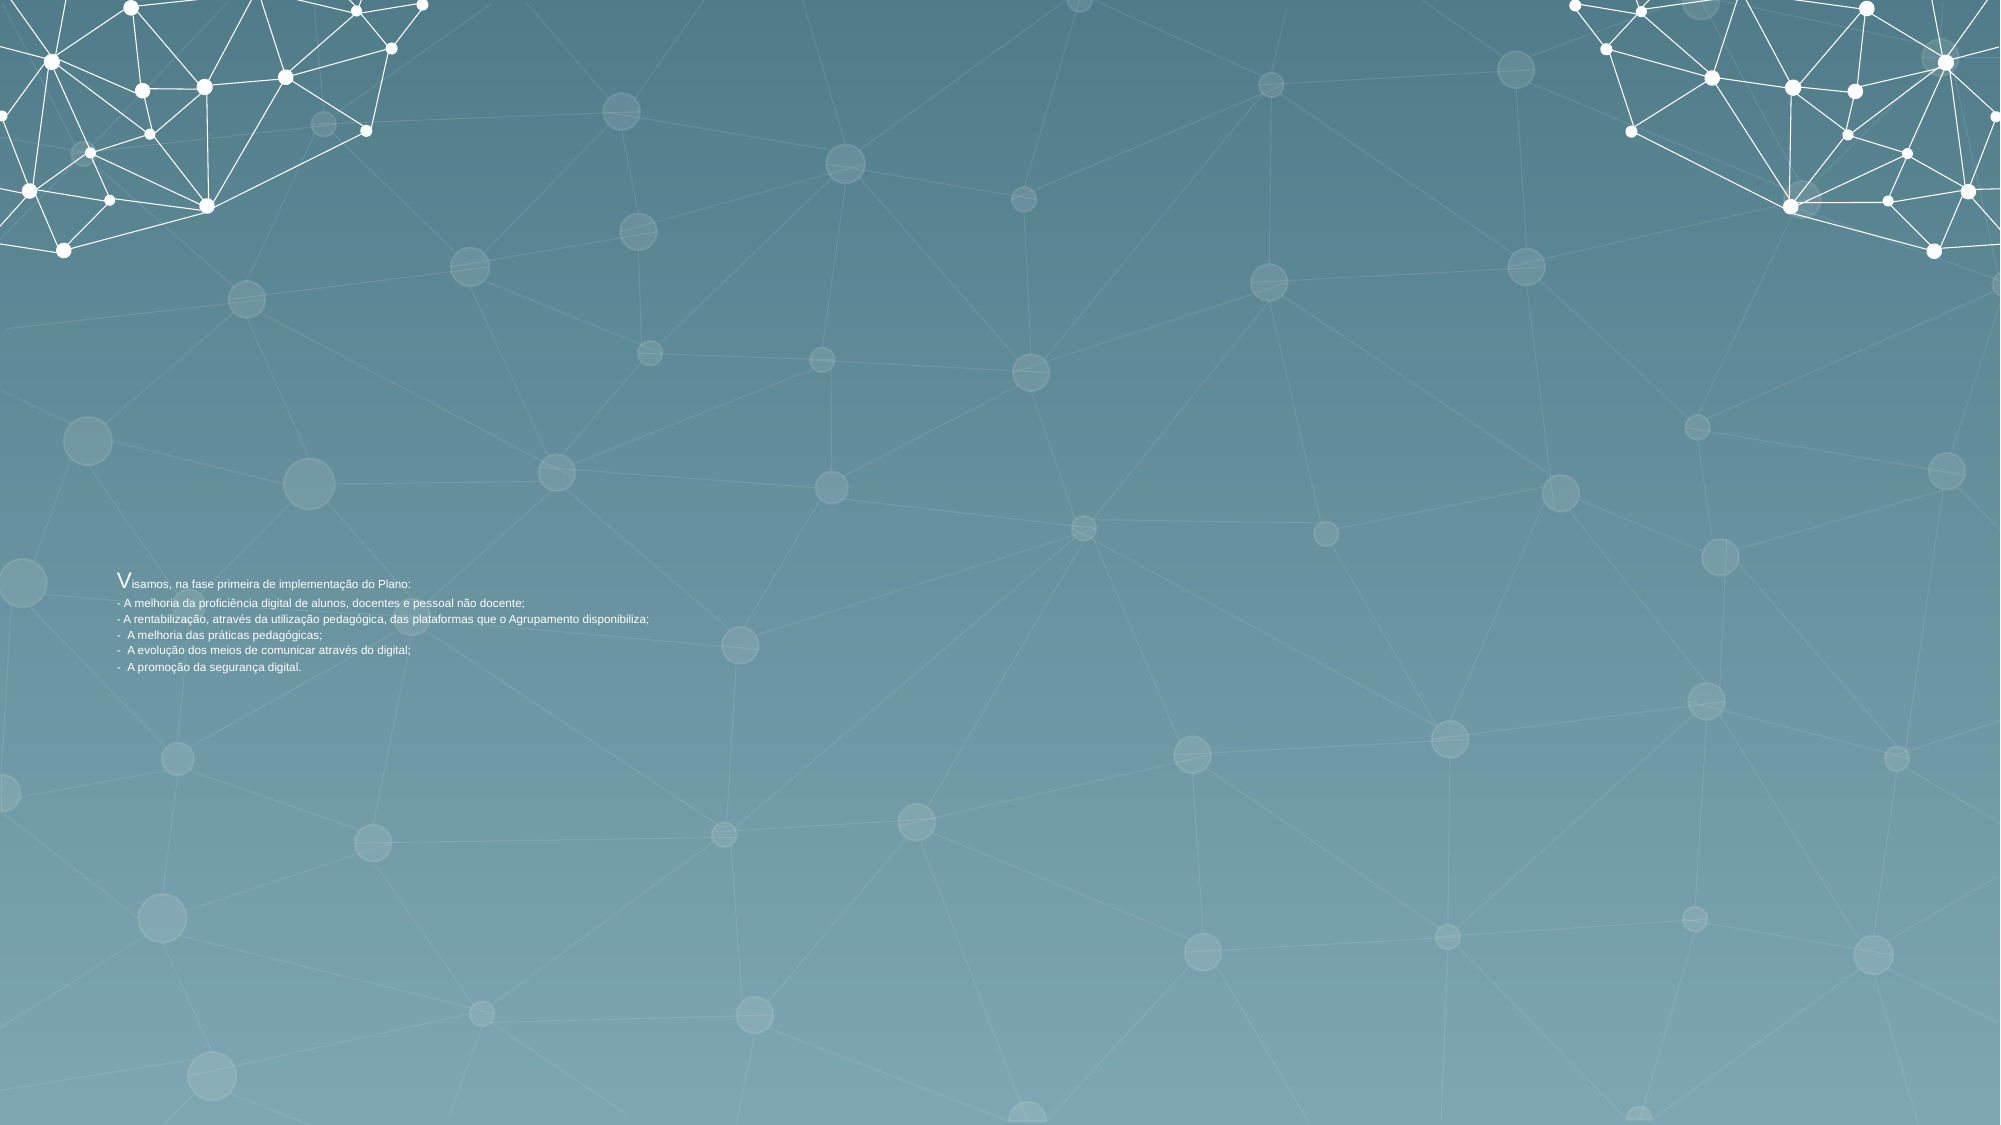

# Visamos, na fase primeira de implementação do Plano:
- A melhoria da proficiência digital de alunos, docentes e pessoal não docente;
- A rentabilização, através da utilização pedagógica, das plataformas que o Agrupamento disponibiliza;
-  A melhoria das práticas pedagógicas;
-  A evolução dos meios de comunicar através do digital;
-  A promoção da segurança digital.